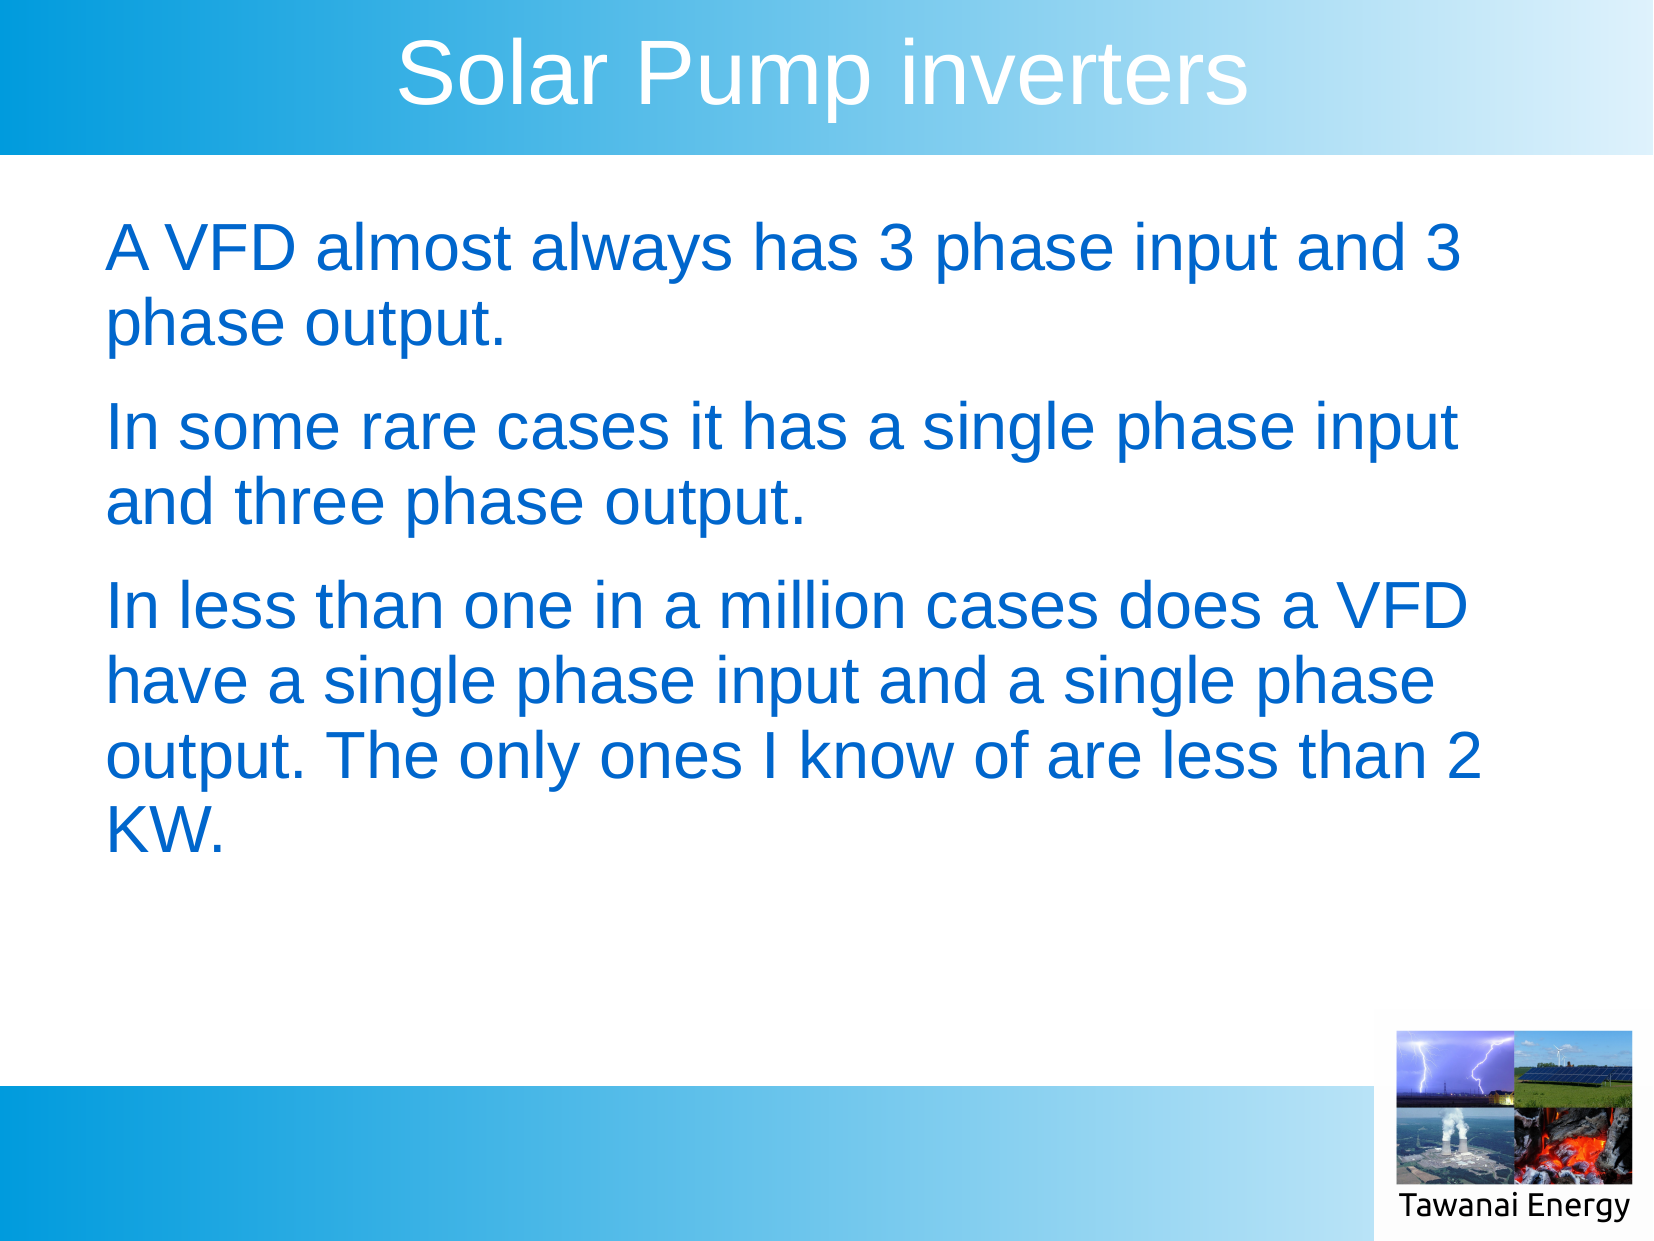

# Solar Pump inverters
A VFD almost always has 3 phase input and 3 phase output.
In some rare cases it has a single phase input and three phase output.
In less than one in a million cases does a VFD have a single phase input and a single phase output. The only ones I know of are less than 2 KW.